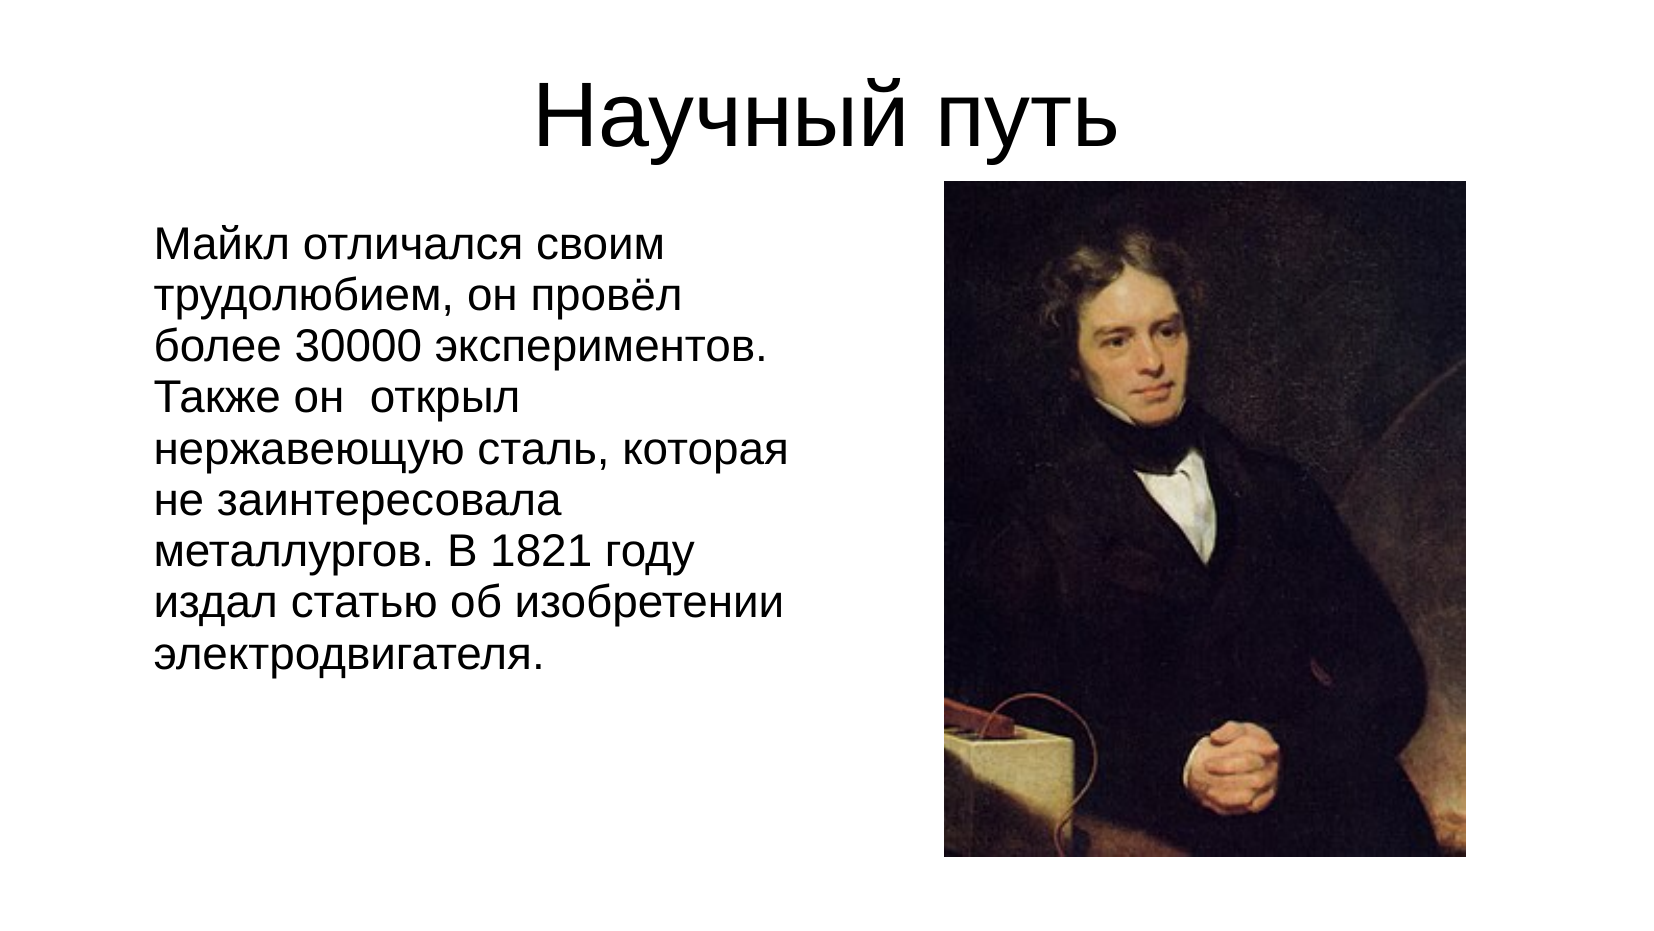

# Научный путь
Майкл отличался своим трудолюбием, он провёл более 30000 экспериментов. Также он открыл нержавеющую сталь, которая не заинтересовала металлургов. В 1821 году издал статью об изобретении электродвигателя.